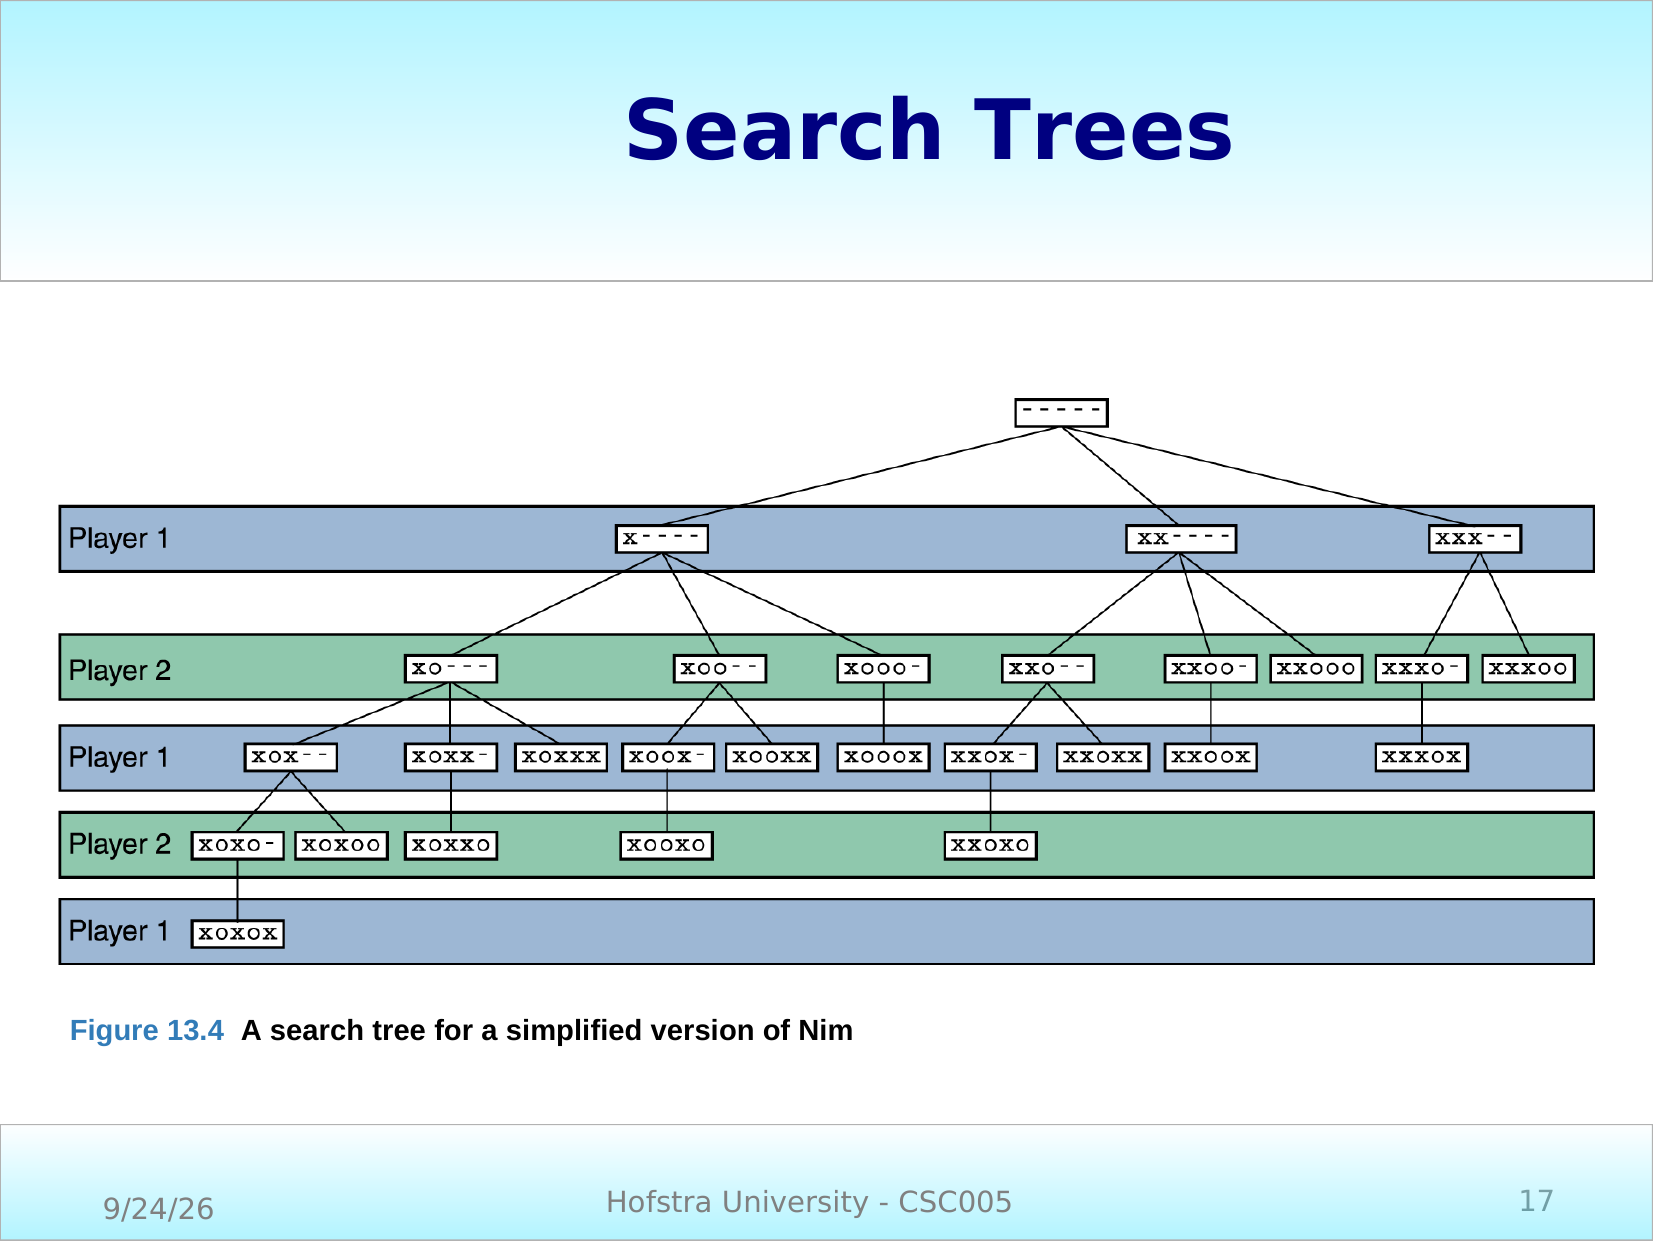

# Search Trees
Figure 13.4 A search tree for a simplified version of Nim
17
Hofstra University - CSC005